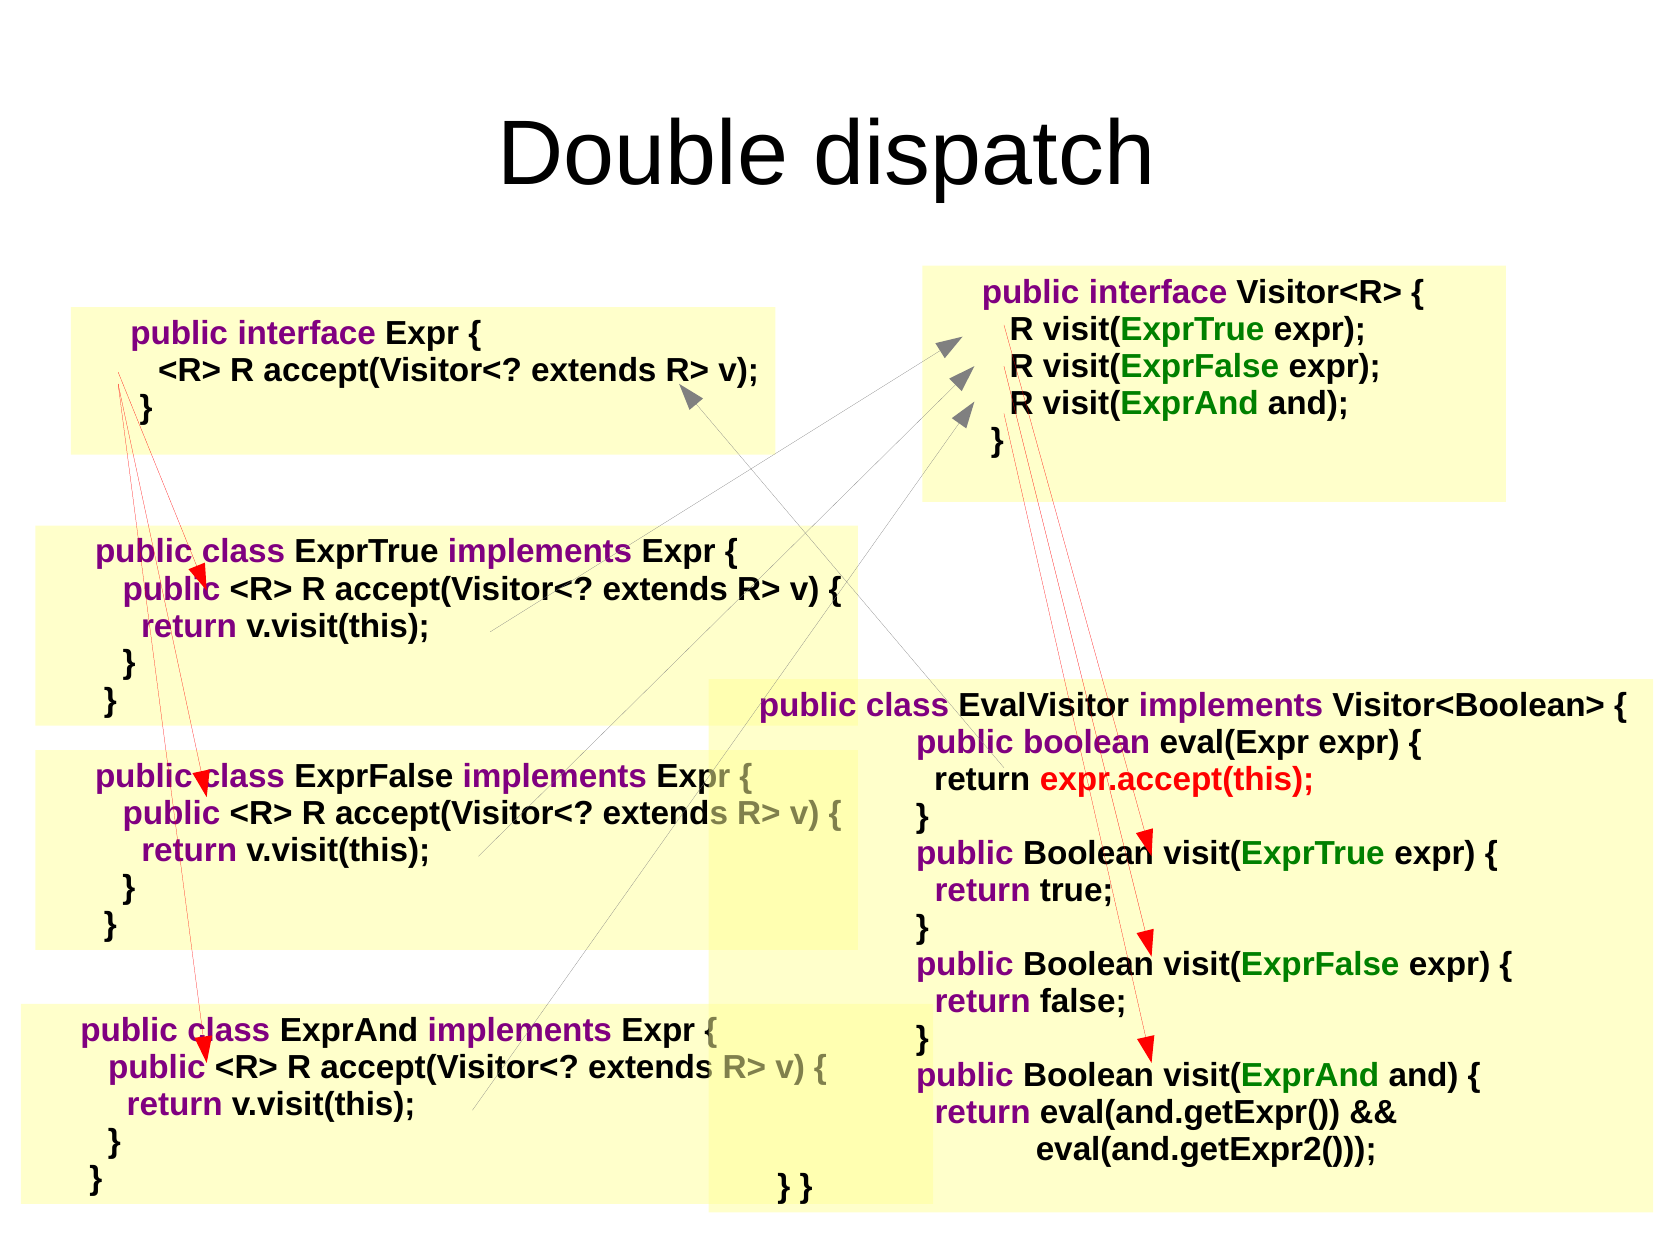

# Double dispatch
 public interface Visitor<R> {
 R visit(ExprTrue expr);
 R visit(ExprFalse expr);
 R visit(ExprAnd and);
 }
 public interface Expr {
 <R> R accept(Visitor<? extends R> v);
 }
 public class ExprTrue implements Expr {
 public <R> R accept(Visitor<? extends R> v) {
 return v.visit(this);
 }
 }
public class EvalVisitor implements Visitor<Boolean> {
 public boolean eval(Expr expr) {
 return expr.accept(this);
 }
 public Boolean visit(ExprTrue expr) {
 return true;
 }
 public Boolean visit(ExprFalse expr) {
 return false;
 }
 public Boolean visit(ExprAnd and) {
 return eval(and.getExpr()) &&
 eval(and.getExpr2()));
 } }
 public class ExprFalse implements Expr {
 public <R> R accept(Visitor<? extends R> v) {
 return v.visit(this);
 }
 }
 public class ExprAnd implements Expr {
 public <R> R accept(Visitor<? extends R> v) {
 return v.visit(this);
 }
 }